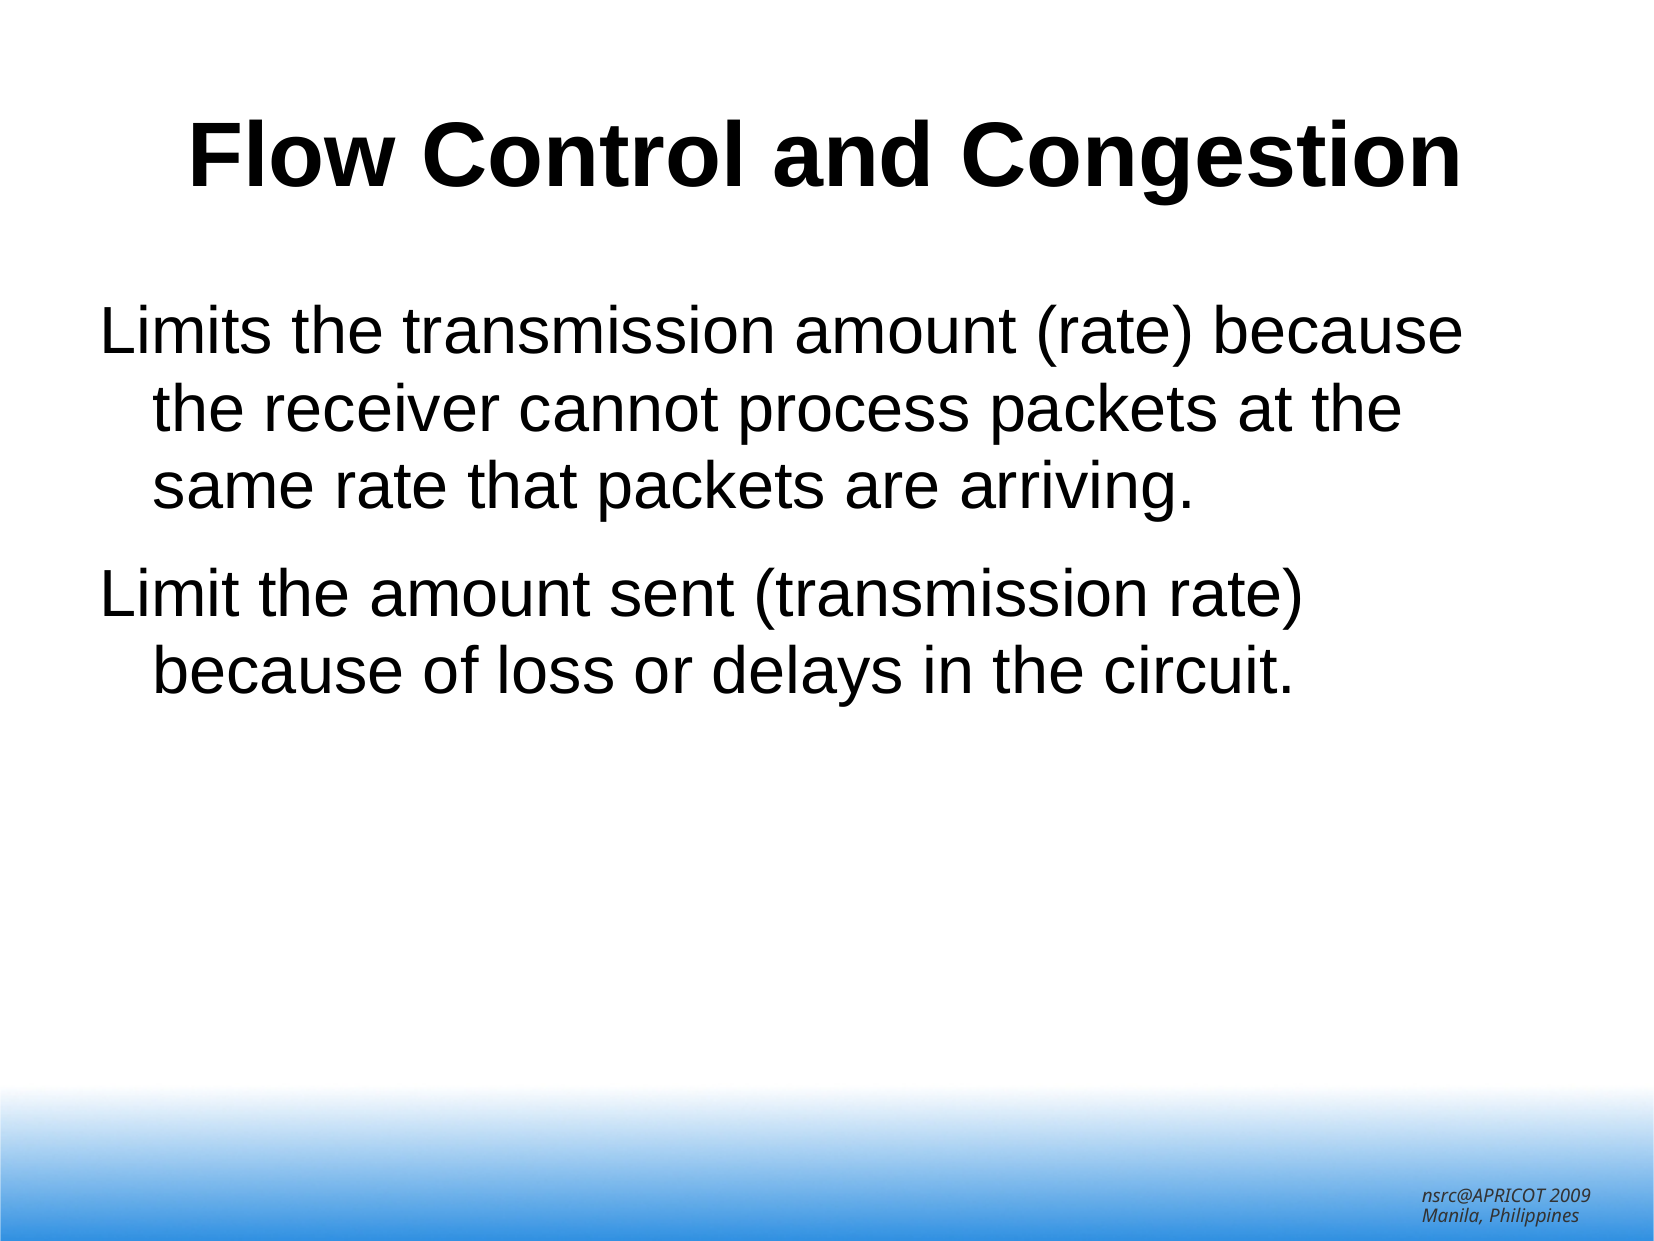

# Flow Control and Congestion
Limits the transmission amount (rate) because the receiver cannot process packets at the same rate that packets are arriving.
Limit the amount sent (transmission rate) because of loss or delays in the circuit.